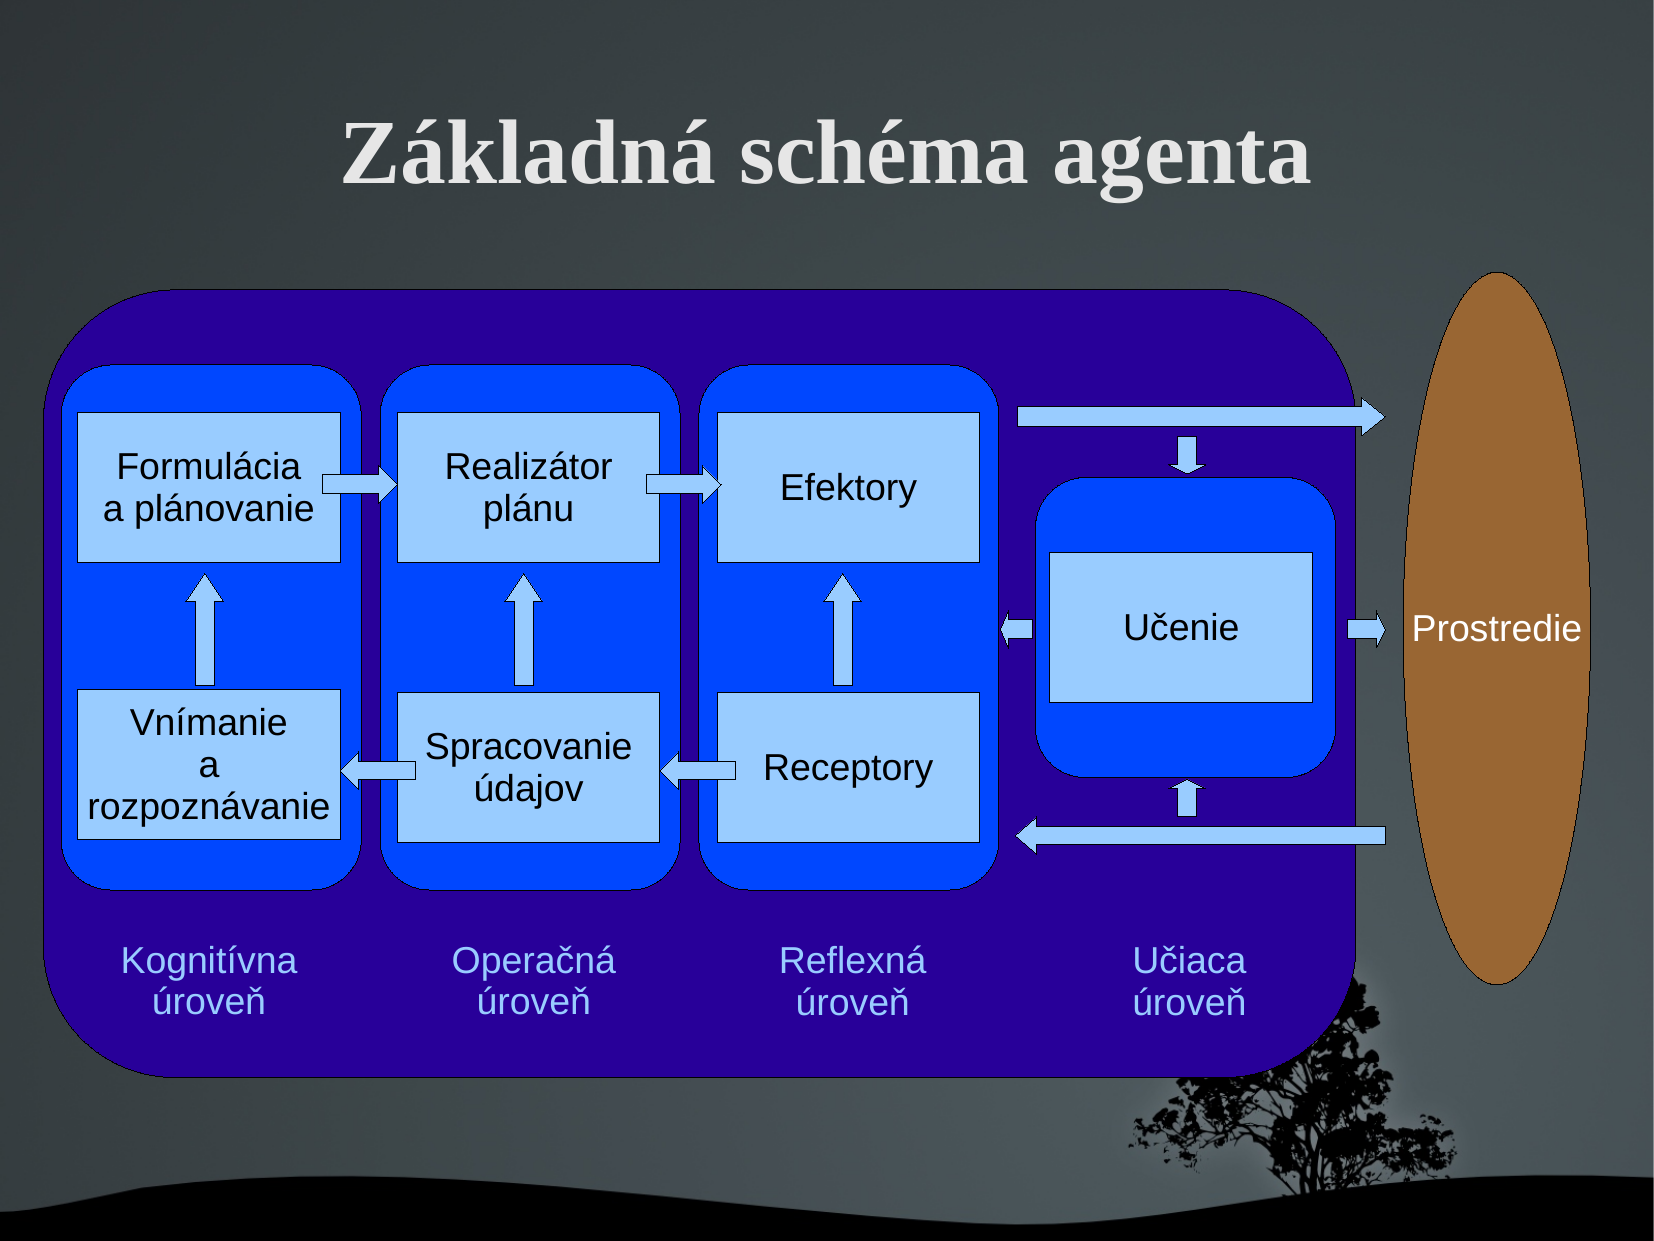

# Základná schéma agenta
Prostredie
Formulácia
a plánovanie
Realizátor
plánu
Efektory
Učenie
Vnímanie
a
rozpoznávanie
Spracovanie
údajov
Receptory
Kognitívna
úroveň
Operačná
úroveň
Reflexná
úroveň
Učiaca
úroveň